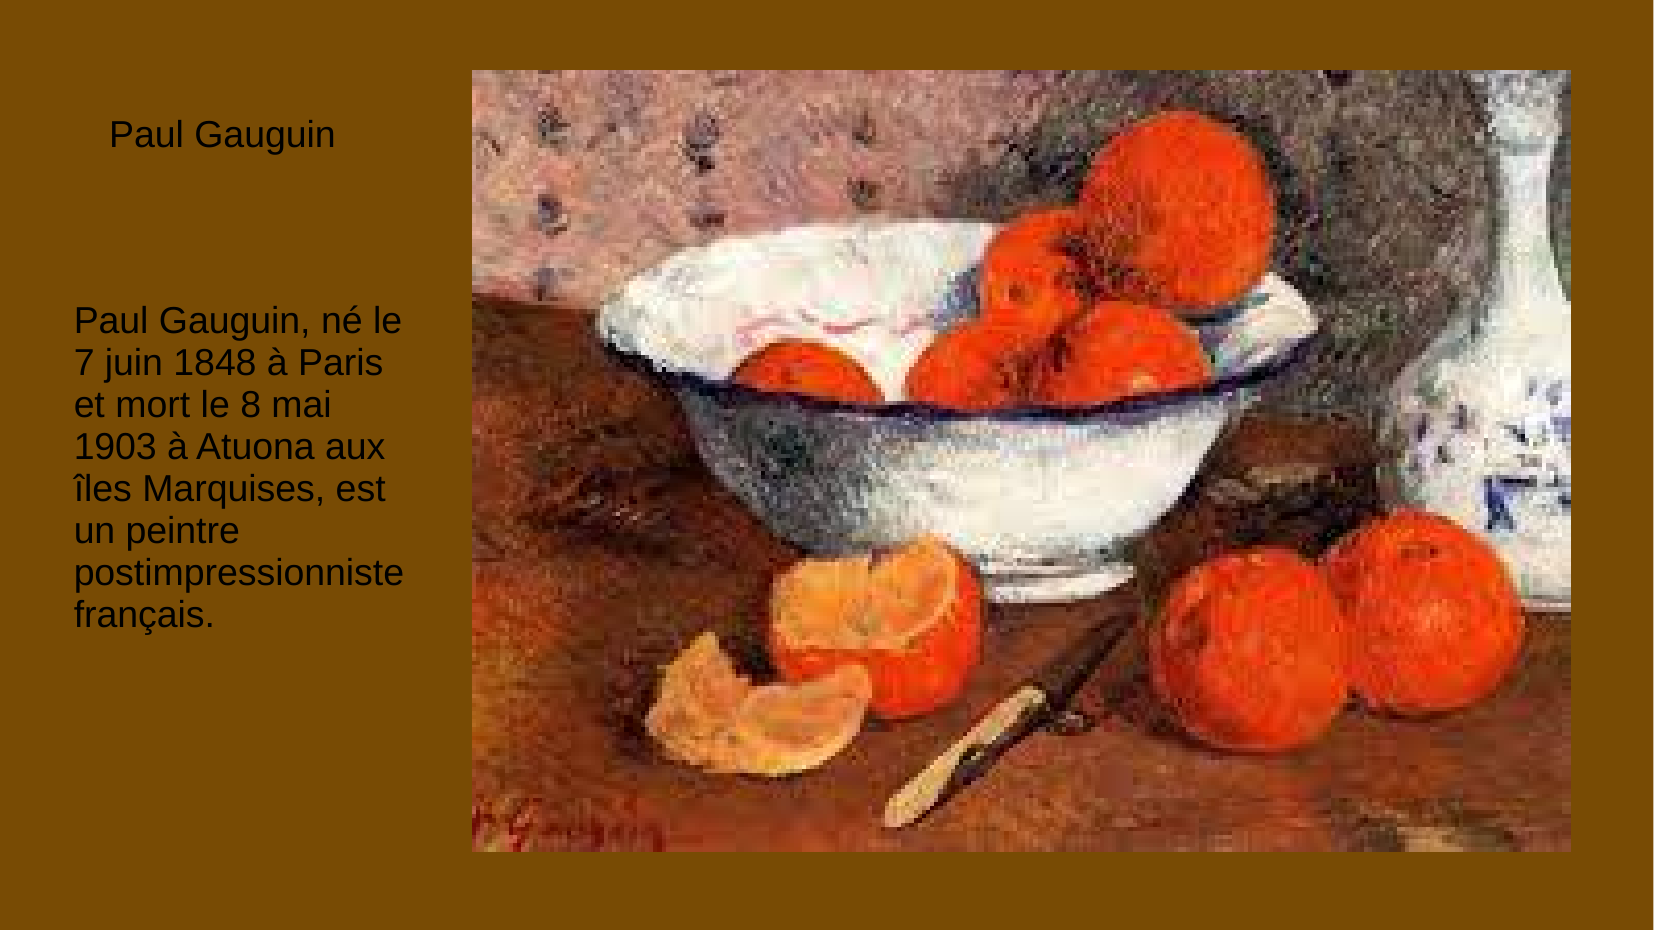

Paul Gauguin
Paul Gauguin, né le 7 juin 1848 à Paris et mort le 8 mai 1903 à Atuona aux îles Marquises, est un peintre postimpressionniste français.